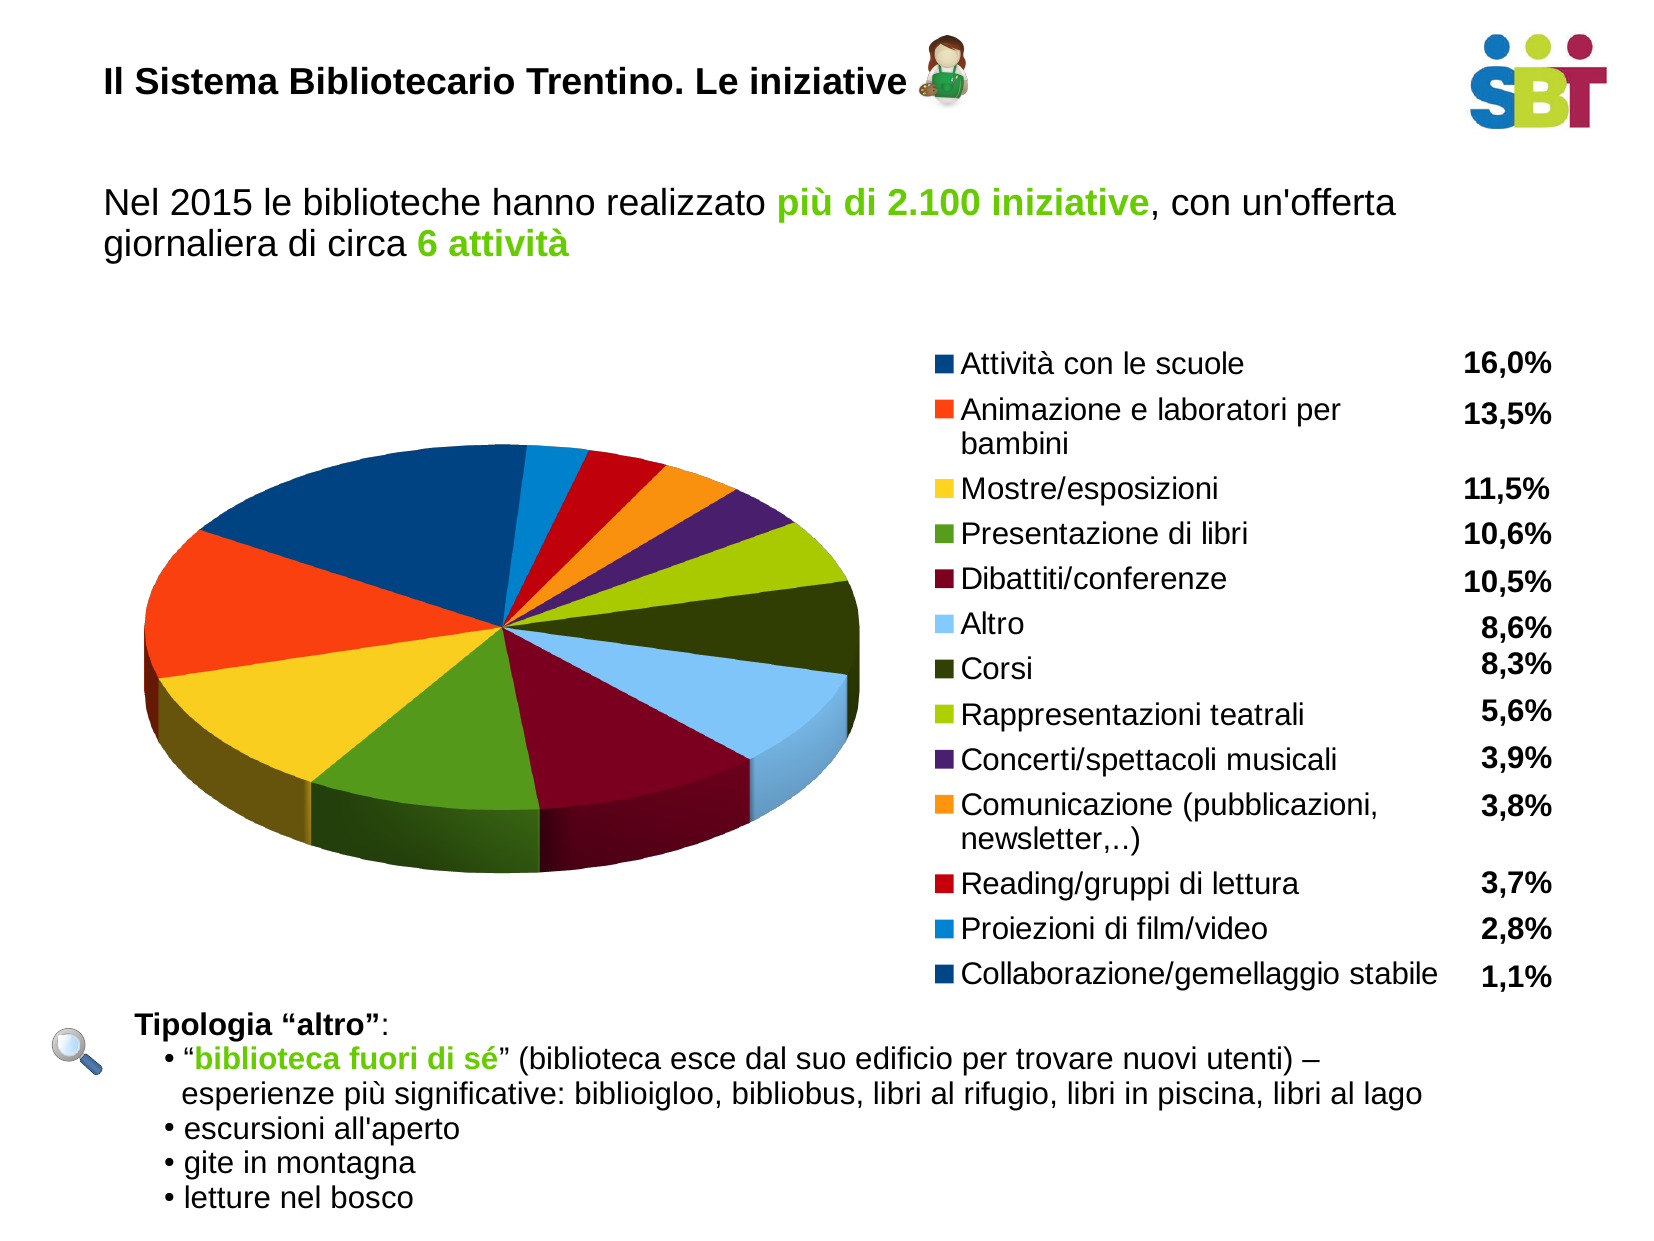

Il Sistema Bibliotecario Trentino. Le iniziative
Nel 2015 le biblioteche hanno realizzato più di 2.100 iniziative, con un'offerta giornaliera di circa 6 attività
[unsupported chart]
16,0%
13,5%
11,5%
10,6%
10,5%
8,6%
8,3%
5,6%
3,9%
3,8%
3,7%
2,8%
1,1%
Tipologia “altro”:
 “biblioteca fuori di sé” (biblioteca esce dal suo edificio per trovare nuovi utenti) –
 esperienze più significative: biblioigloo, bibliobus, libri al rifugio, libri in piscina, libri al lago
 escursioni all'aperto
 gite in montagna
 letture nel bosco